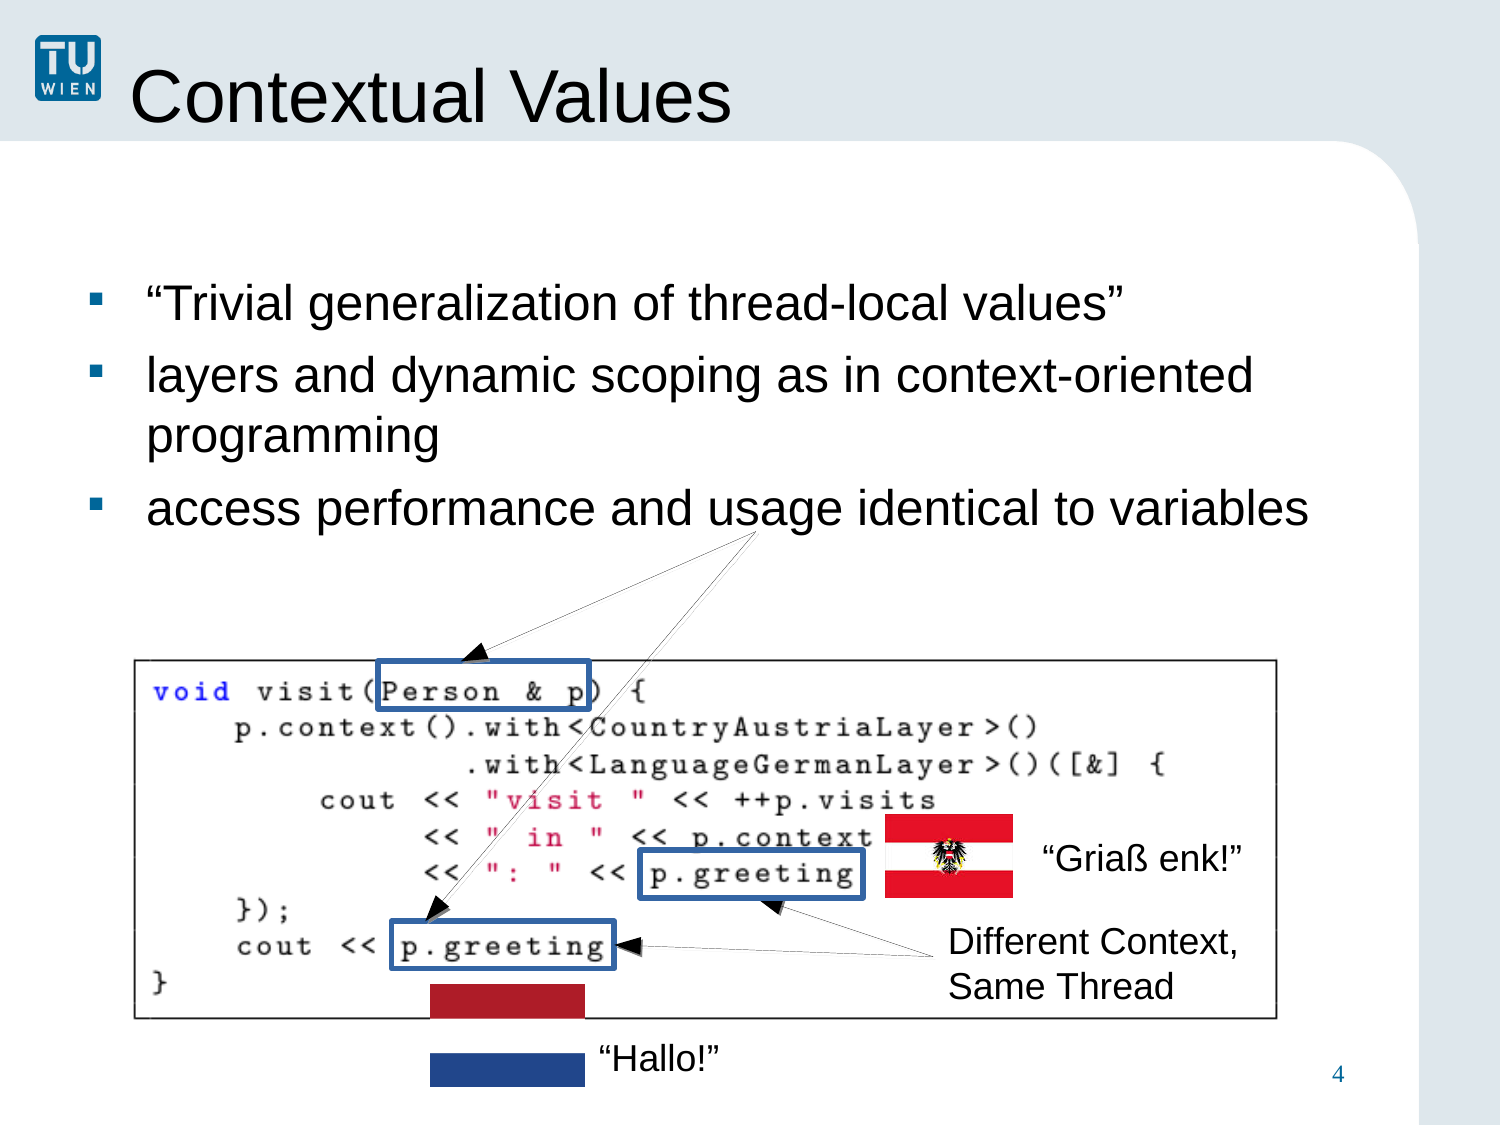

# Contextual Values
“Trivial generalization of thread-local values”
layers and dynamic scoping as in context-oriented programming
access performance and usage identical to variables
“Griaß enk!”
Different Context,
Same Thread
“Hallo!”
4